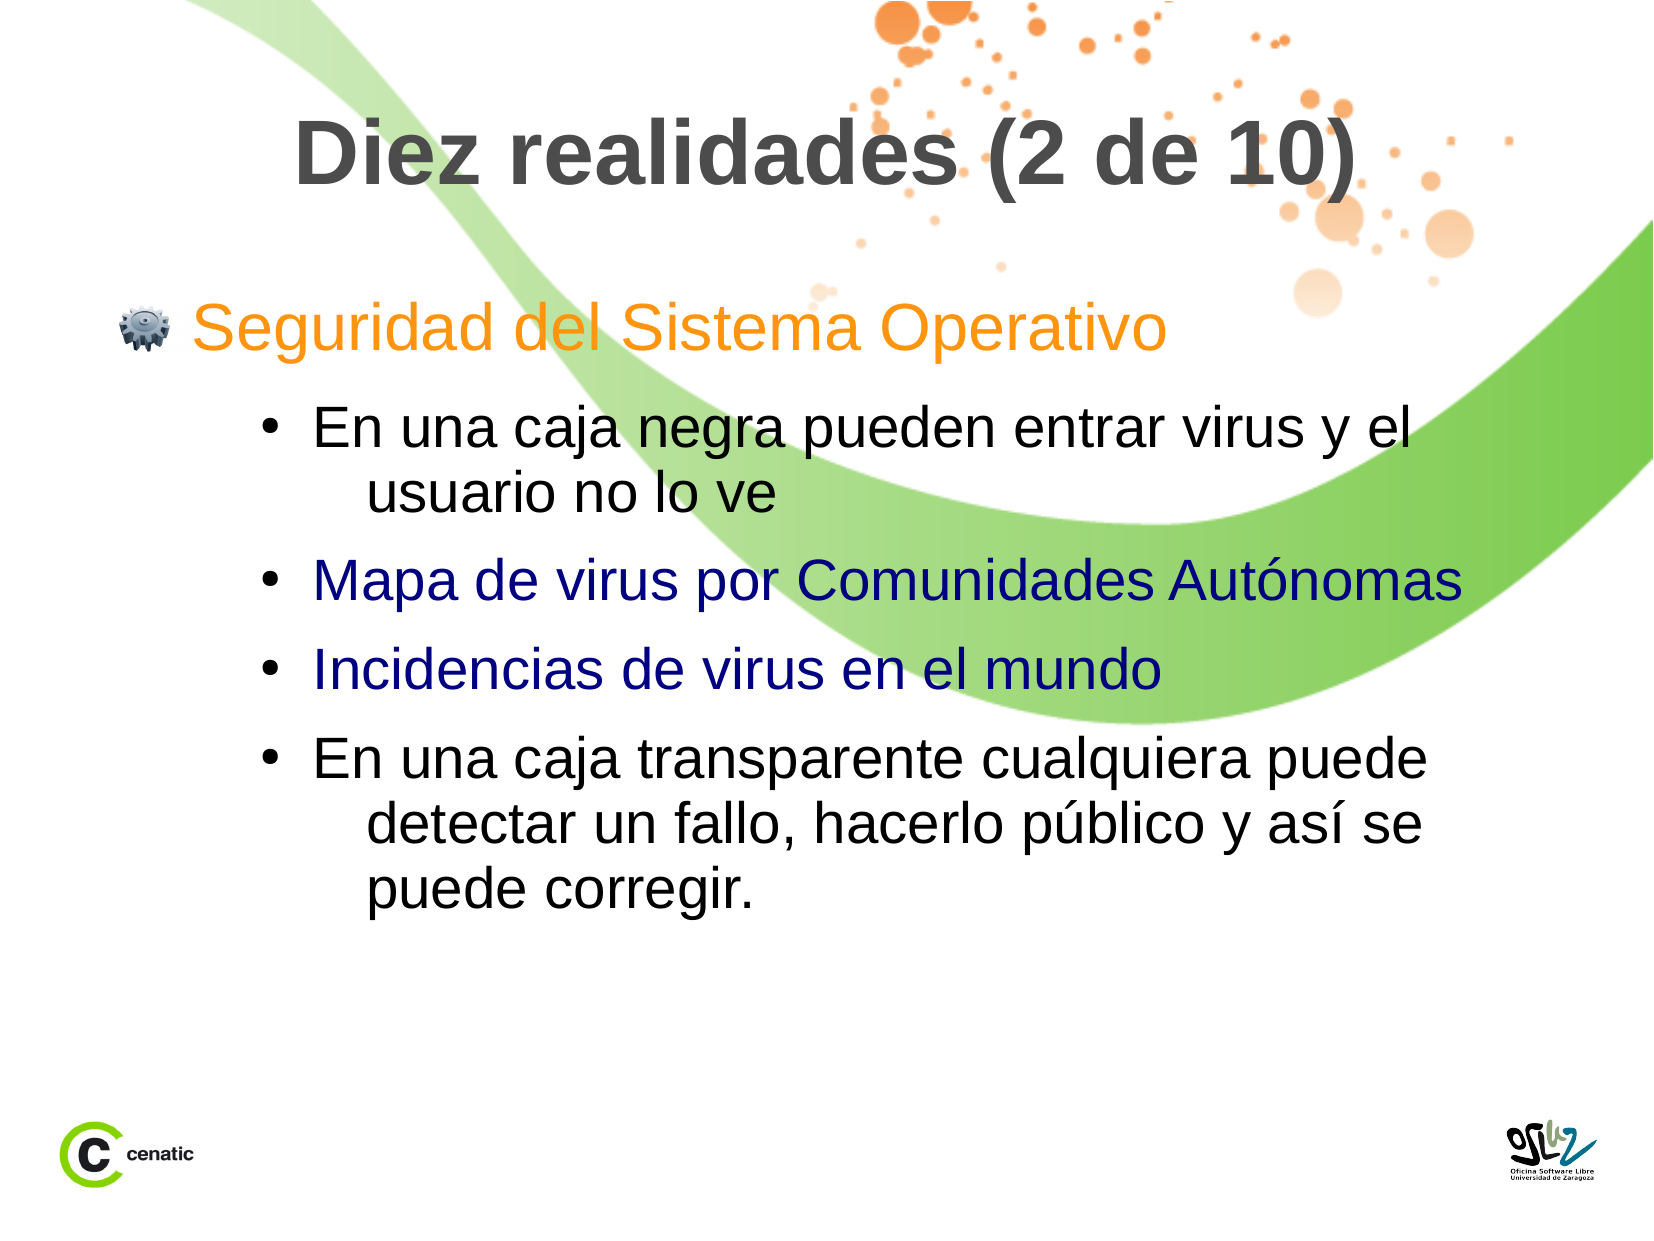

# Diez realidades (2 de 10)
Seguridad del Sistema Operativo
En una caja negra pueden entrar virus y el usuario no lo ve
Mapa de virus por Comunidades Autónomas
Incidencias de virus en el mundo
En una caja transparente cualquiera puede detectar un fallo, hacerlo público y así se puede corregir.